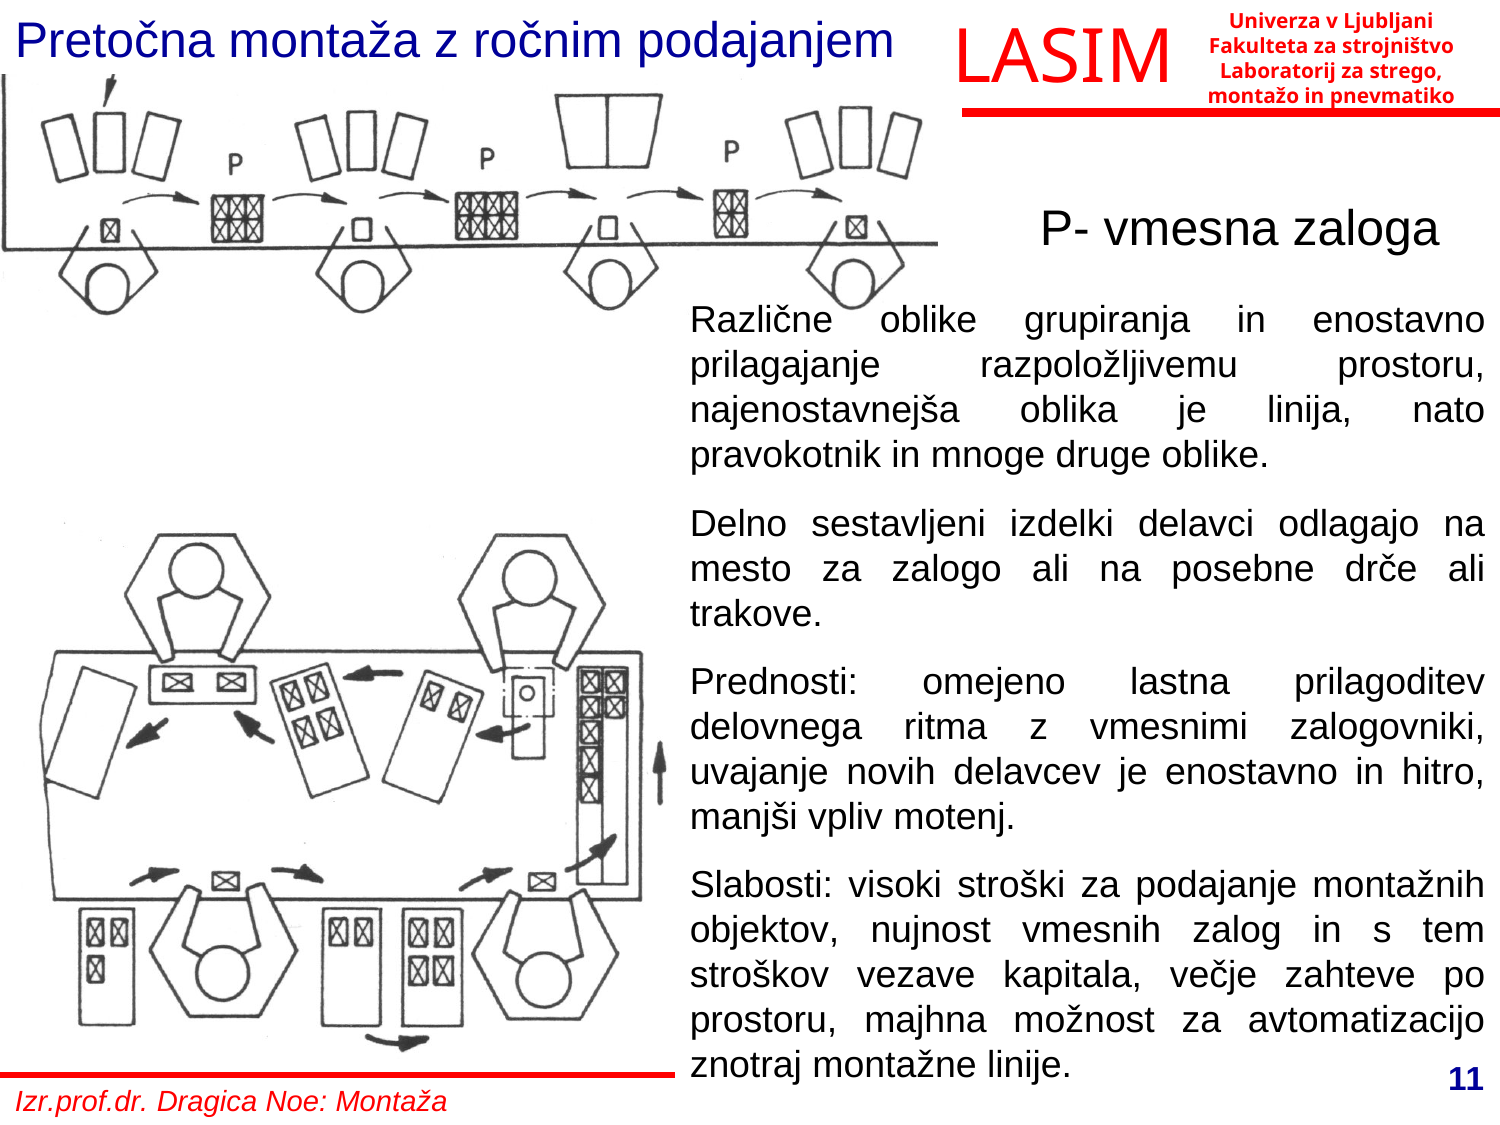

Pretočna montaža z ročnim podajanjem
P- vmesna zaloga
Različne oblike grupiranja in enostavno prilagajanje razpoložljivemu prostoru, najenostavnejša oblika je linija, nato pravokotnik in mnoge druge oblike.
Delno sestavljeni izdelki delavci odlagajo na mesto za zalogo ali na posebne drče ali trakove.
Prednosti: omejeno lastna prilagoditev delovnega ritma z vmesnimi zalogovniki, uvajanje novih delavcev je enostavno in hitro, manjši vpliv motenj.
Slabosti: visoki stroški za podajanje montažnih objektov, nujnost vmesnih zalog in s tem stroškov vezave kapitala, večje zahteve po prostoru, majhna možnost za avtomatizacijo znotraj montažne linije.